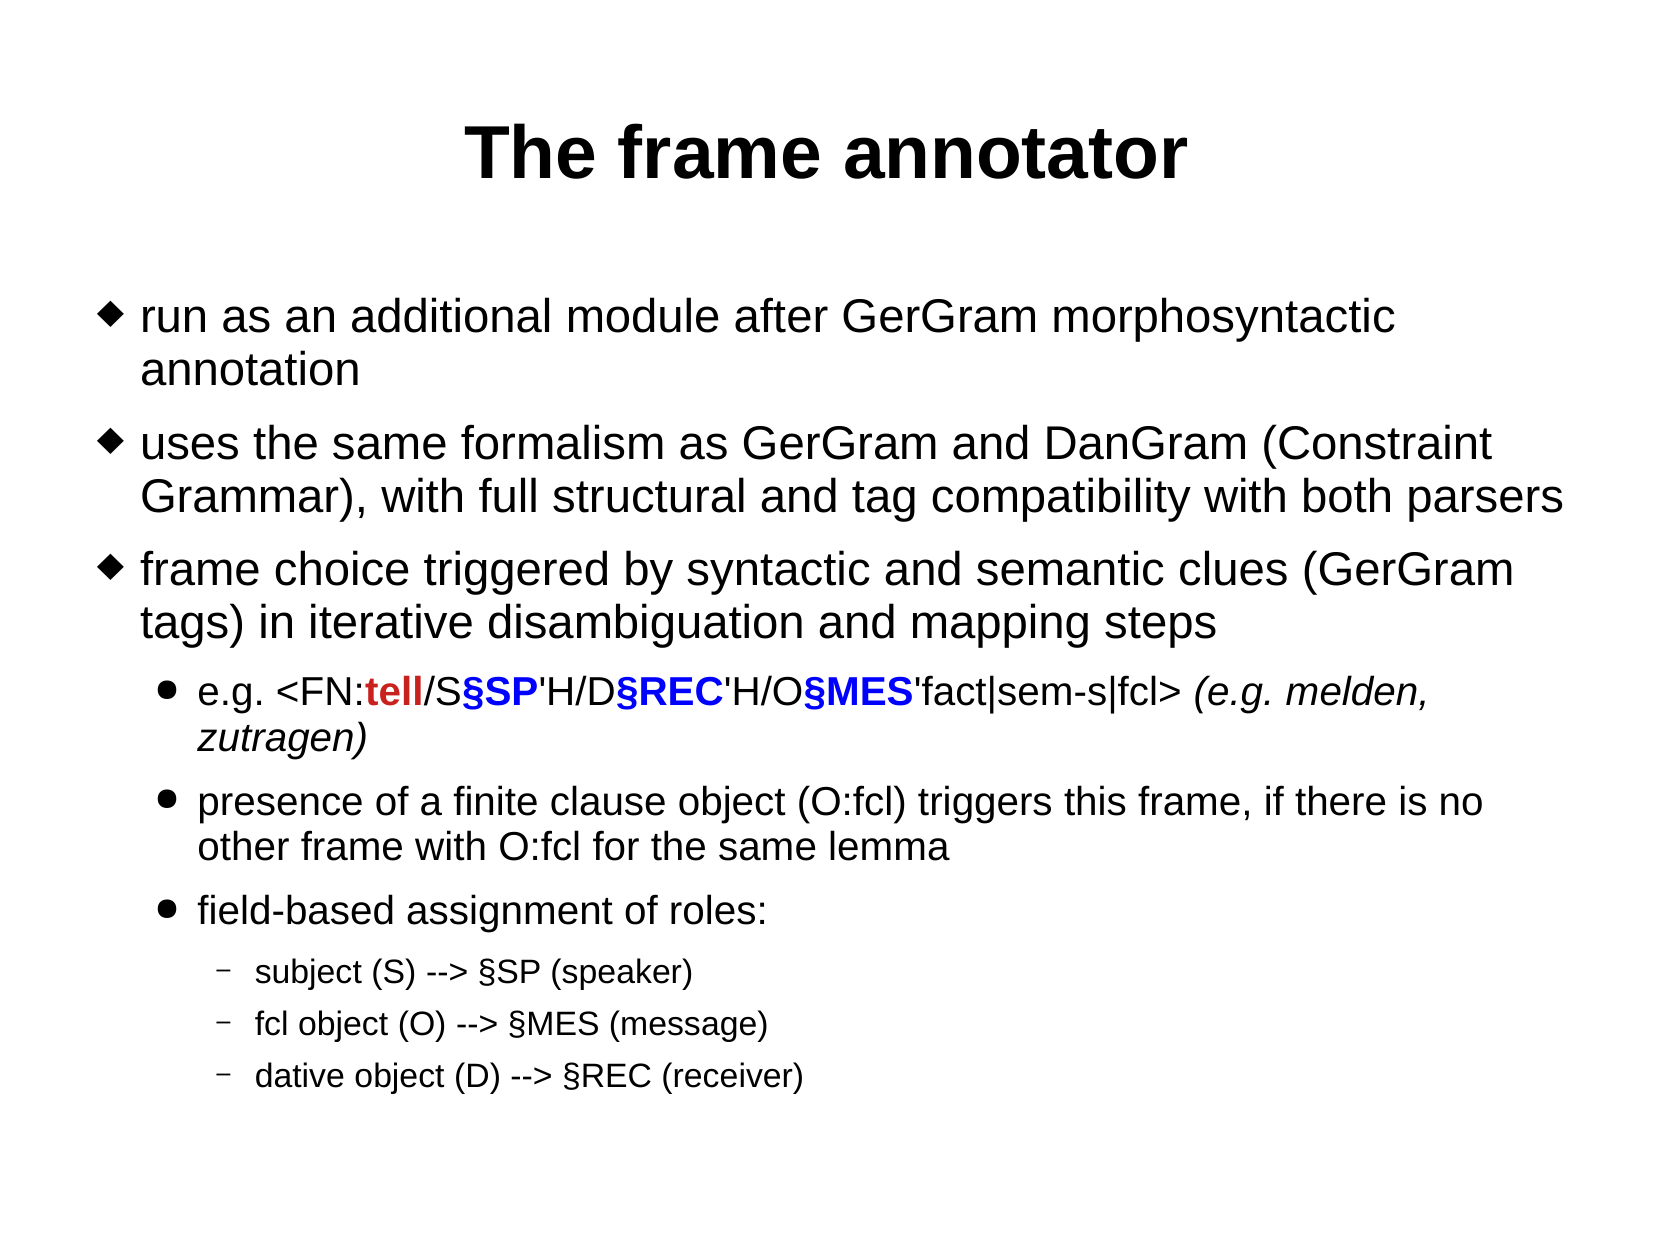

# The frame annotator
run as an additional module after GerGram morphosyntactic annotation
uses the same formalism as GerGram and DanGram (Constraint Grammar), with full structural and tag compatibility with both parsers
frame choice triggered by syntactic and semantic clues (GerGram tags) in iterative disambiguation and mapping steps
e.g. <FN:tell/S§SP'H/D§REC'H/O§MES'fact|sem-s|fcl> (e.g. melden, zutragen)
presence of a finite clause object (O:fcl) triggers this frame, if there is no other frame with O:fcl for the same lemma
field-based assignment of roles:
subject (S) --> §SP (speaker)
fcl object (O) --> §MES (message)
dative object (D) --> §REC (receiver)